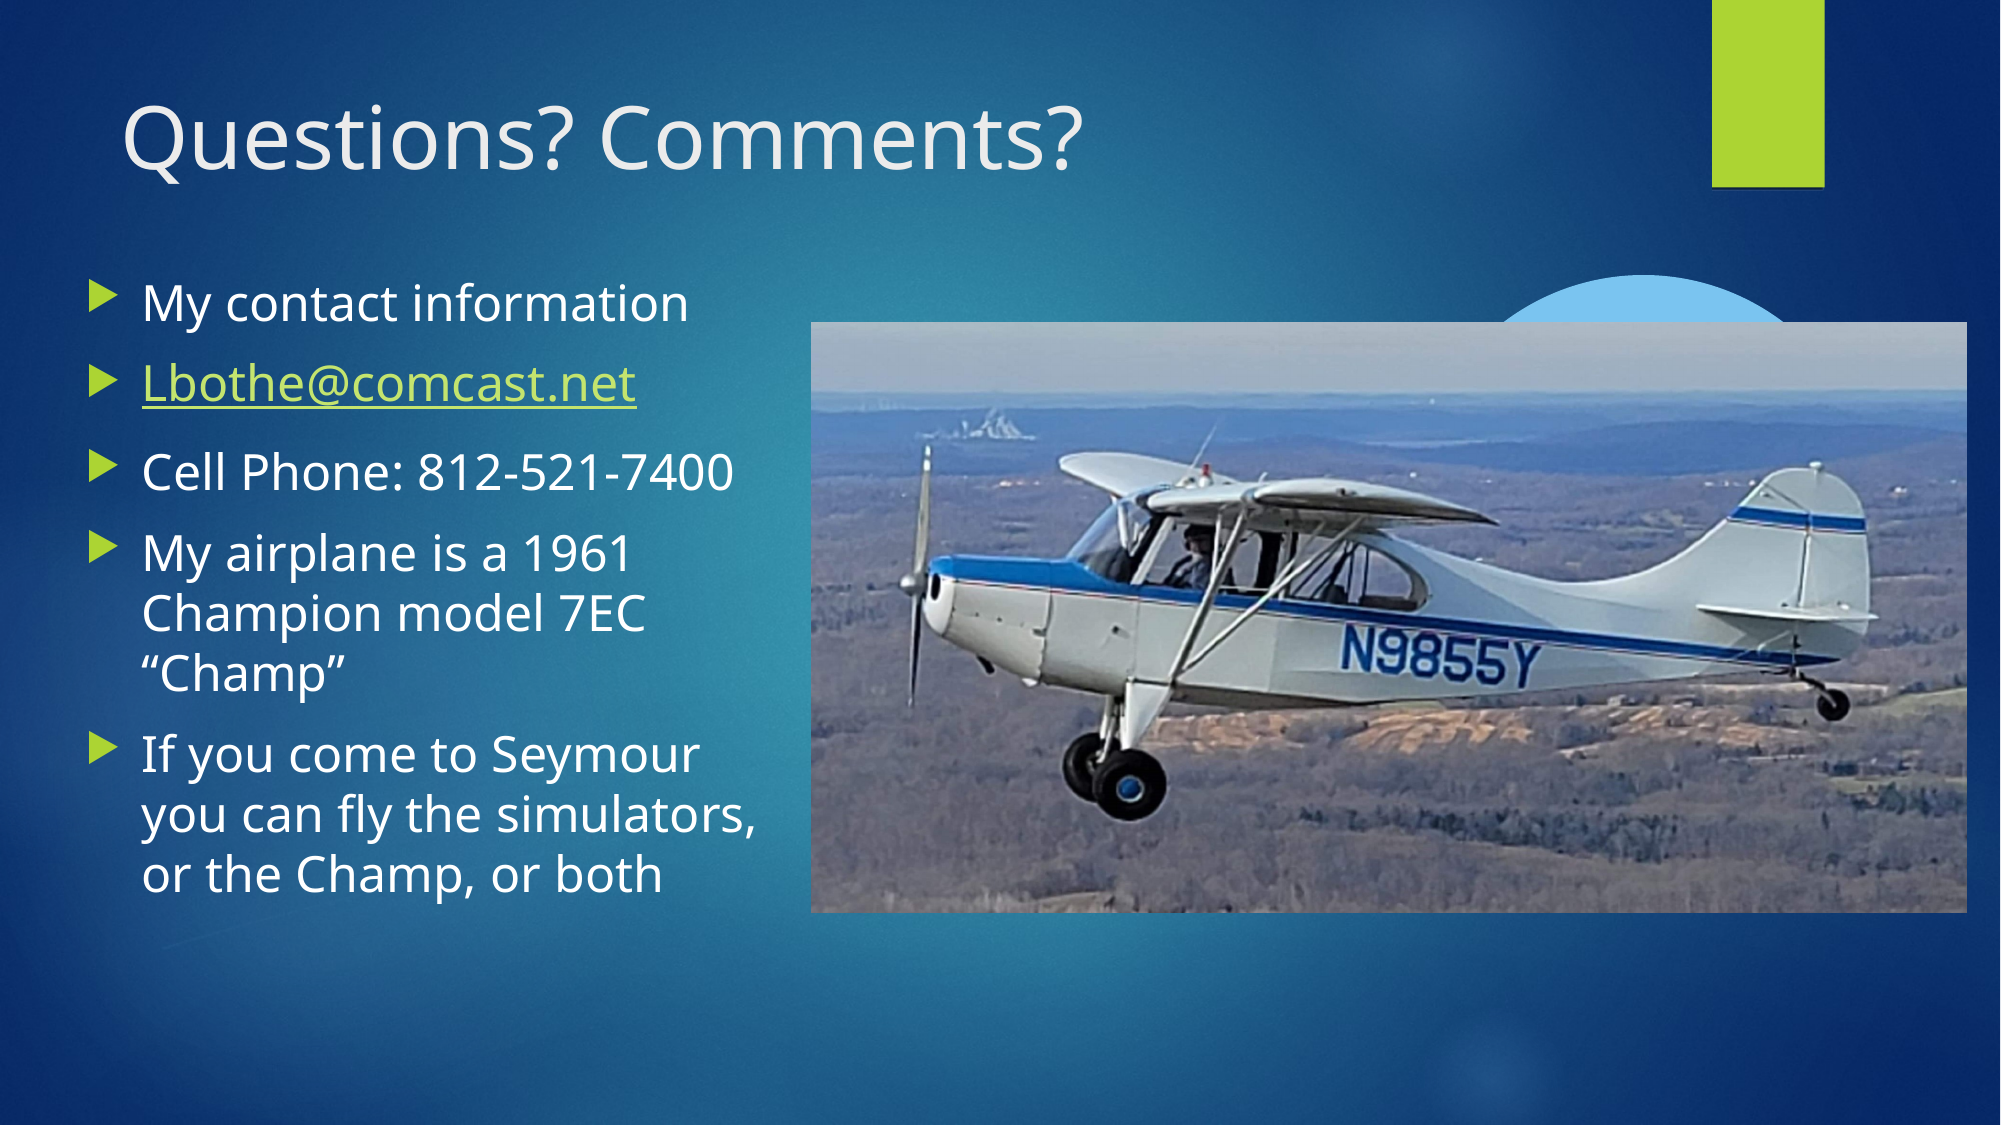

Questions? Comments?
My contact information
Lbothe@comcast.net
Cell Phone: 812-521-7400
My airplane is a 1961 Champion model 7EC “Champ”
If you come to Seymour you can fly the simulators, or the Champ, or both